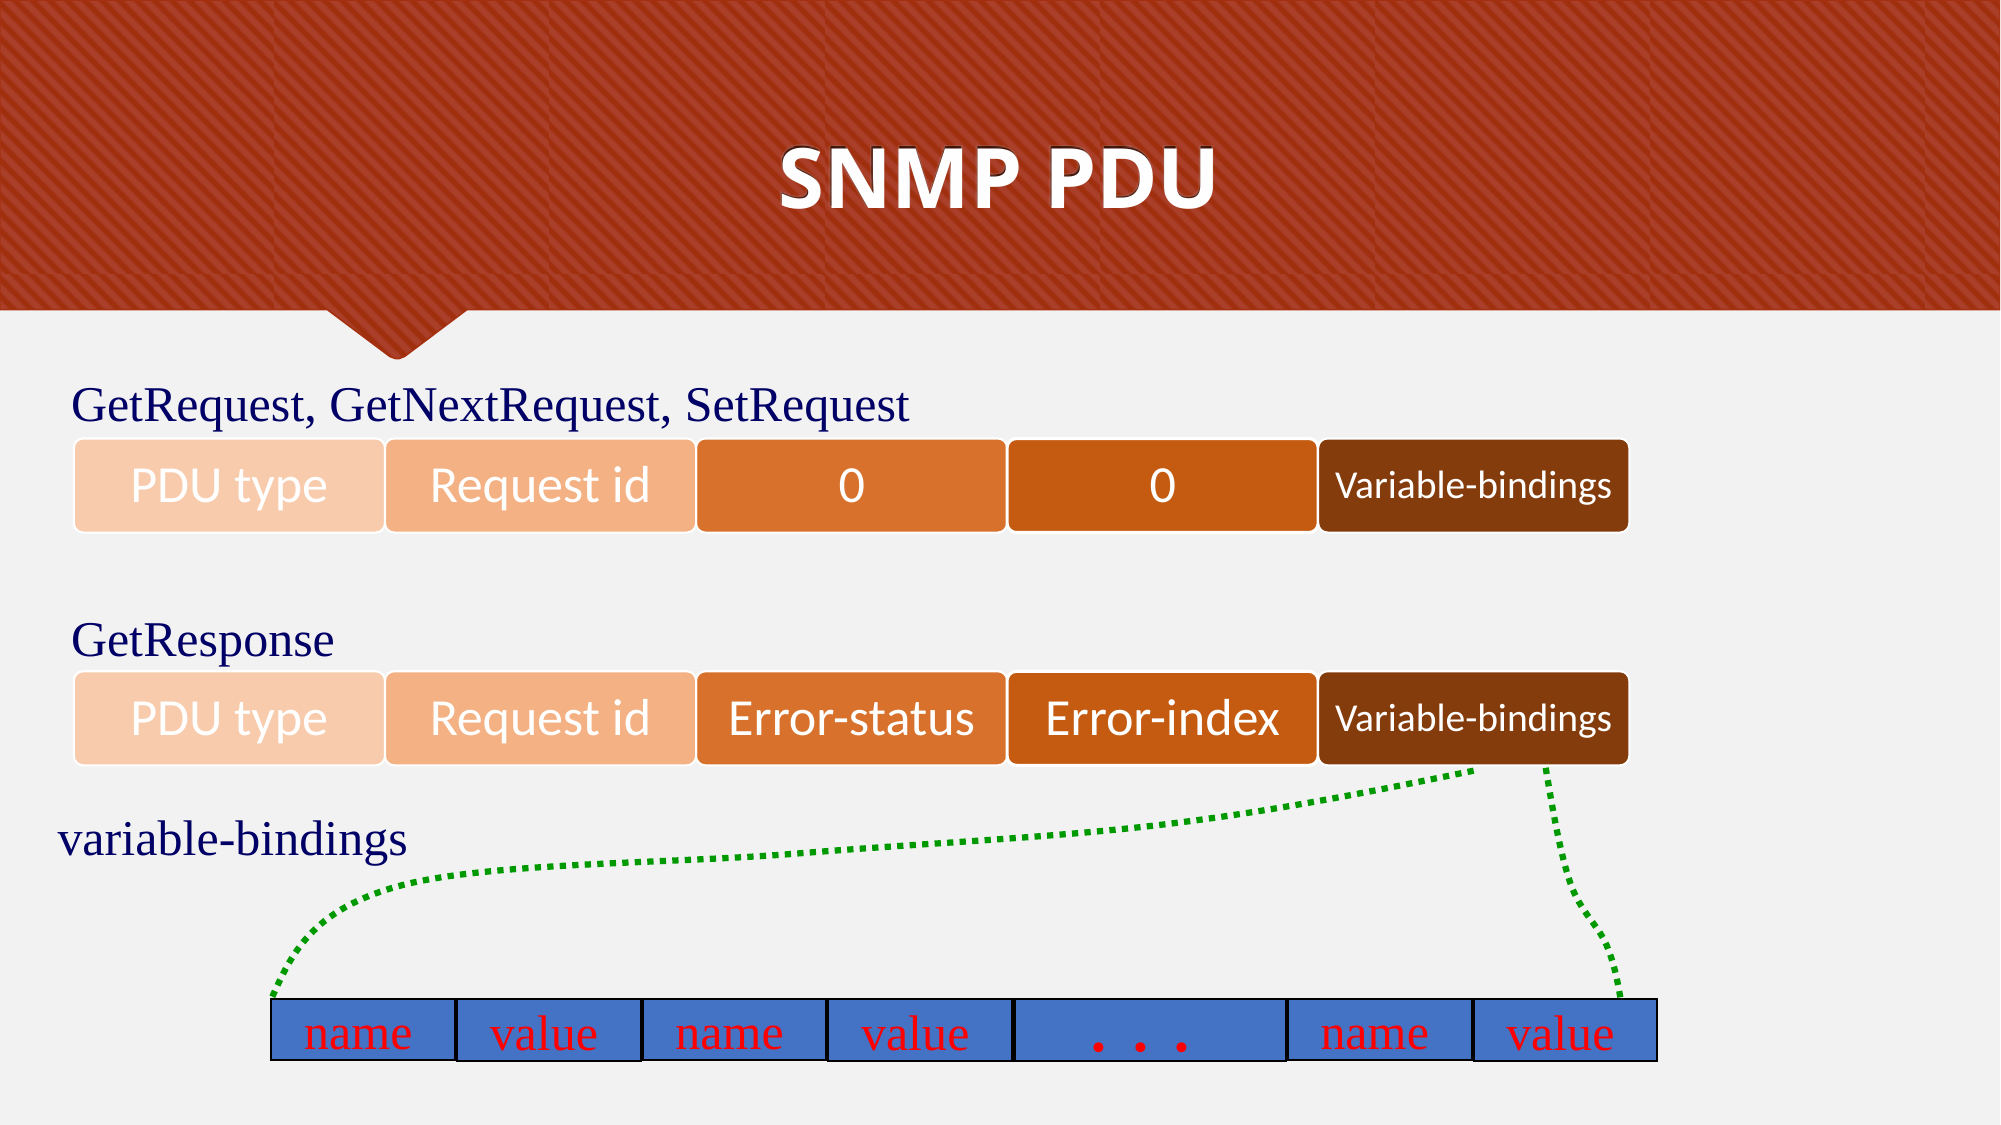

# SNMP PDU
GetRequest, GetNextRequest, SetRequest
PDU type
Request id
0
0
Variable-bindings
GetResponse
PDU type
Request id
Error-status
Error-index
Variable-bindings
variable-bindings
. . .
name
value
name
value
name
value